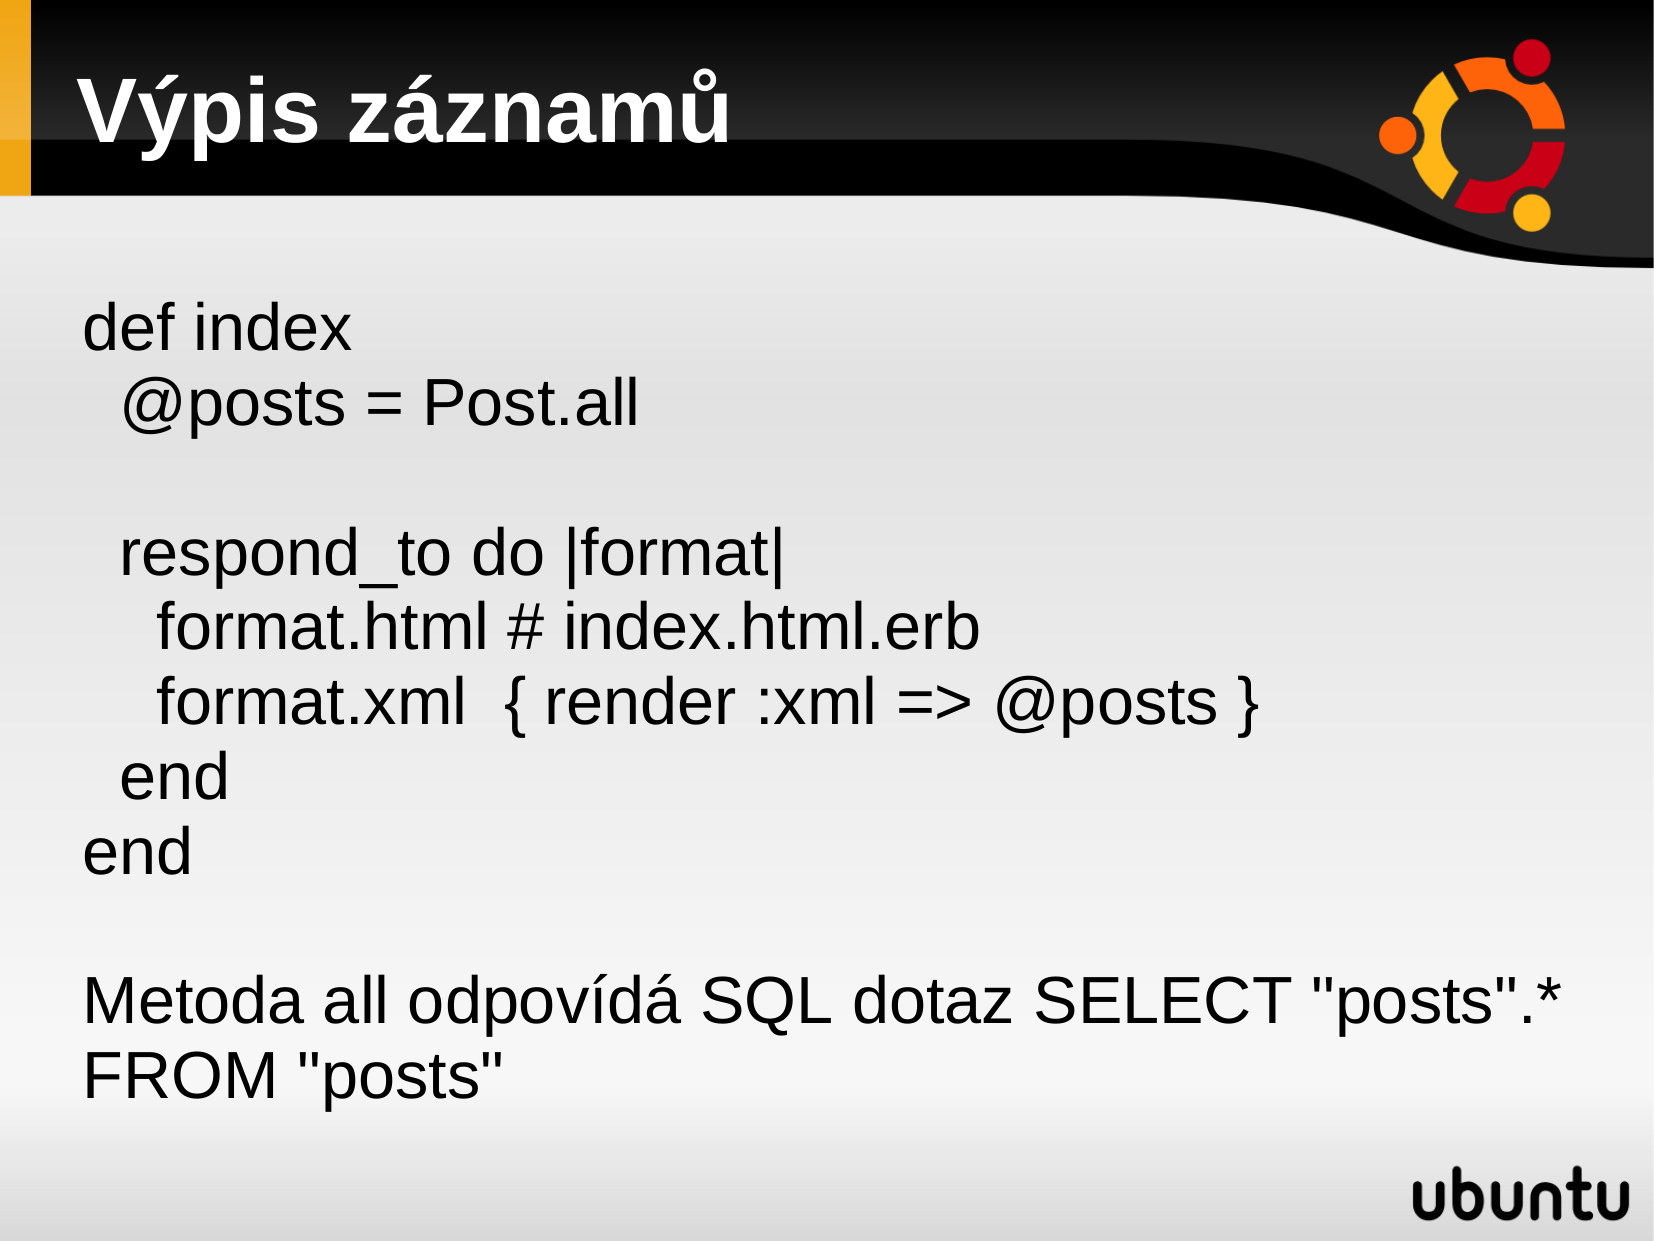

# Výpis záznamů
def index
 @posts = Post.all
 respond_to do |format|
 format.html # index.html.erb
 format.xml { render :xml => @posts }
 end
end
Metoda all odpovídá SQL dotaz SELECT "posts".* FROM "posts"